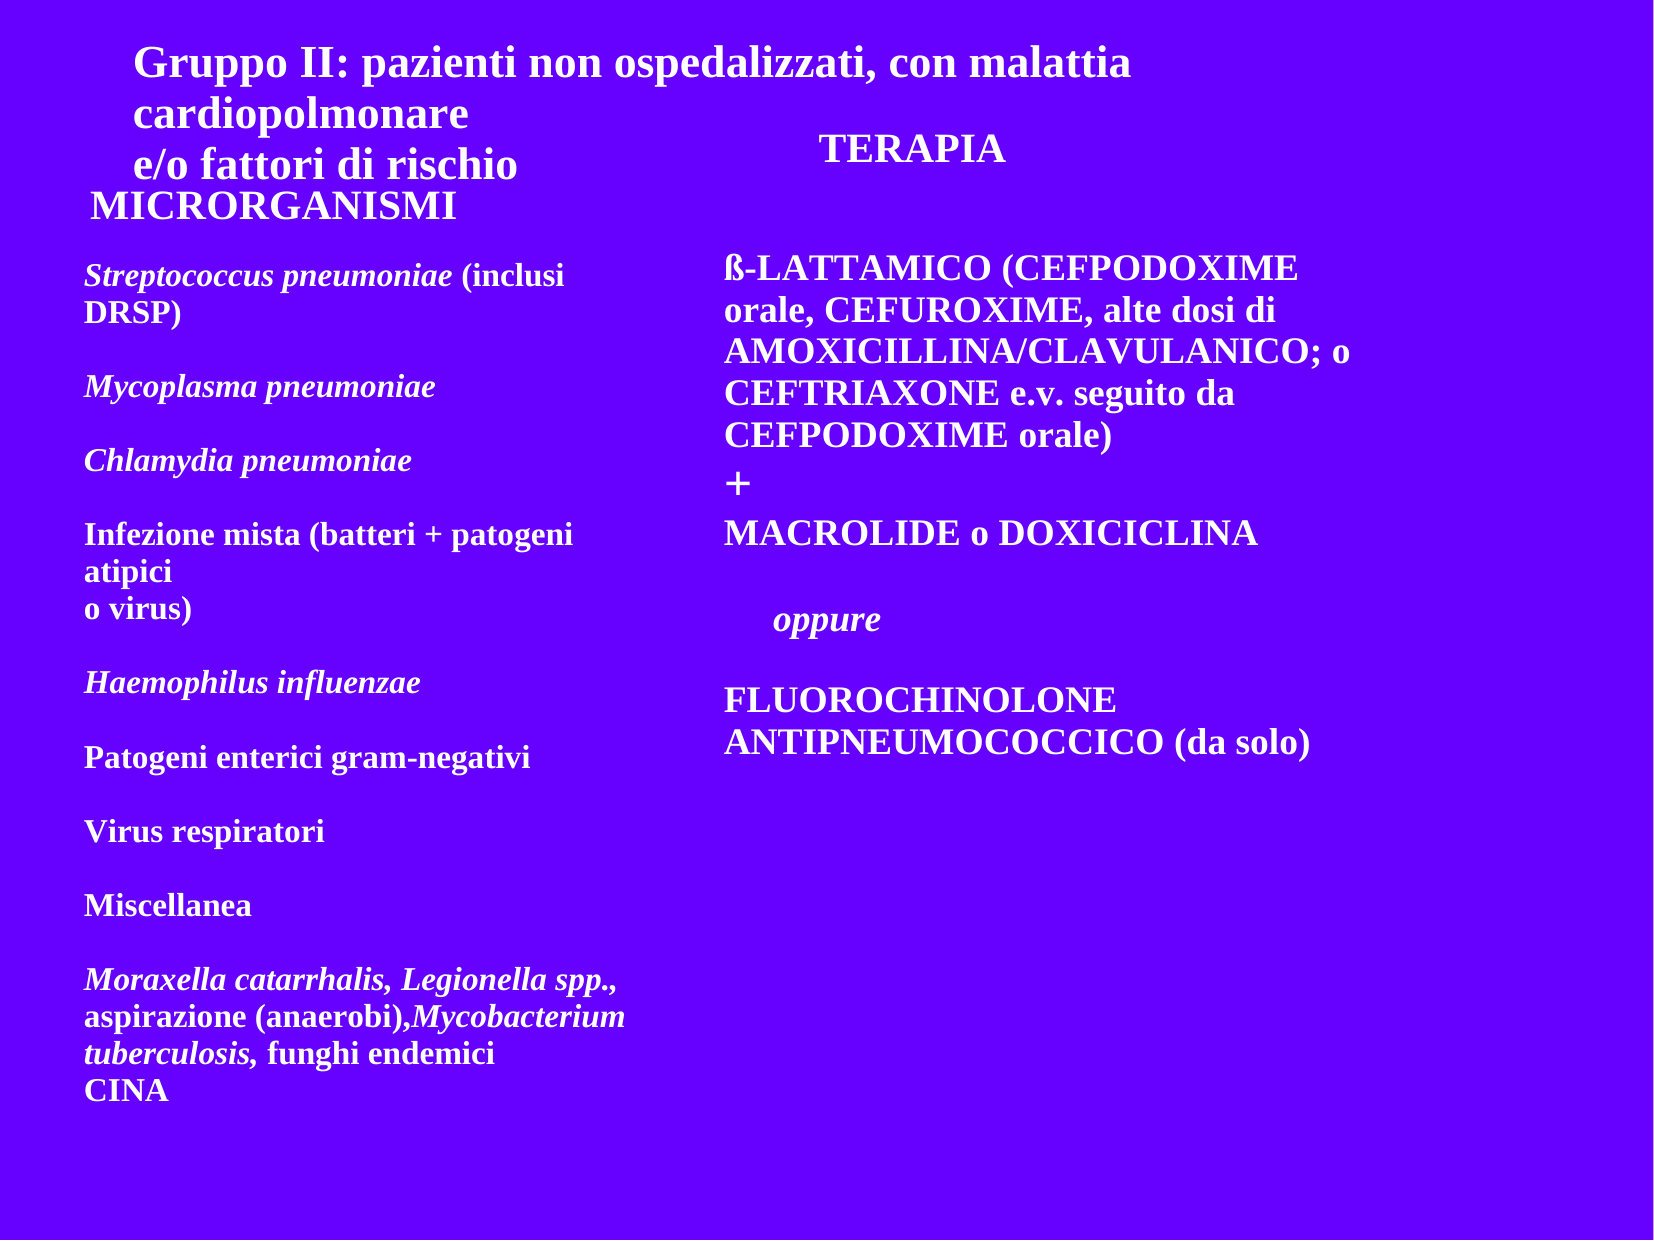

Gruppo II: pazienti non ospedalizzati, con malattia cardiopolmonare
e/o fattori di rischio
 TERAPIA
ß-LATTAMICO (CEFPODOXIME
orale, CEFUROXIME, alte dosi di
AMOXICILLINA/CLAVULANICO; o
CEFTRIAXONE e.v. seguito da
CEFPODOXIME orale)
+
MACROLIDE o DOXICICLINA
FLUOROCHINOLONE
ANTIPNEUMOCOCCICO (da solo)
MICRORGANISMI
Streptococcus pneumoniae (inclusi DRSP)
Mycoplasma pneumoniae
Chlamydia pneumoniae
Infezione mista (batteri + patogeni atipici
o virus)
Haemophilus influenzae
Patogeni enterici gram-negativi
Virus respiratori
Miscellanea
Moraxella catarrhalis, Legionella spp.,
aspirazione (anaerobi),Mycobacterium
tuberculosis, funghi endemici
CINA
oppure